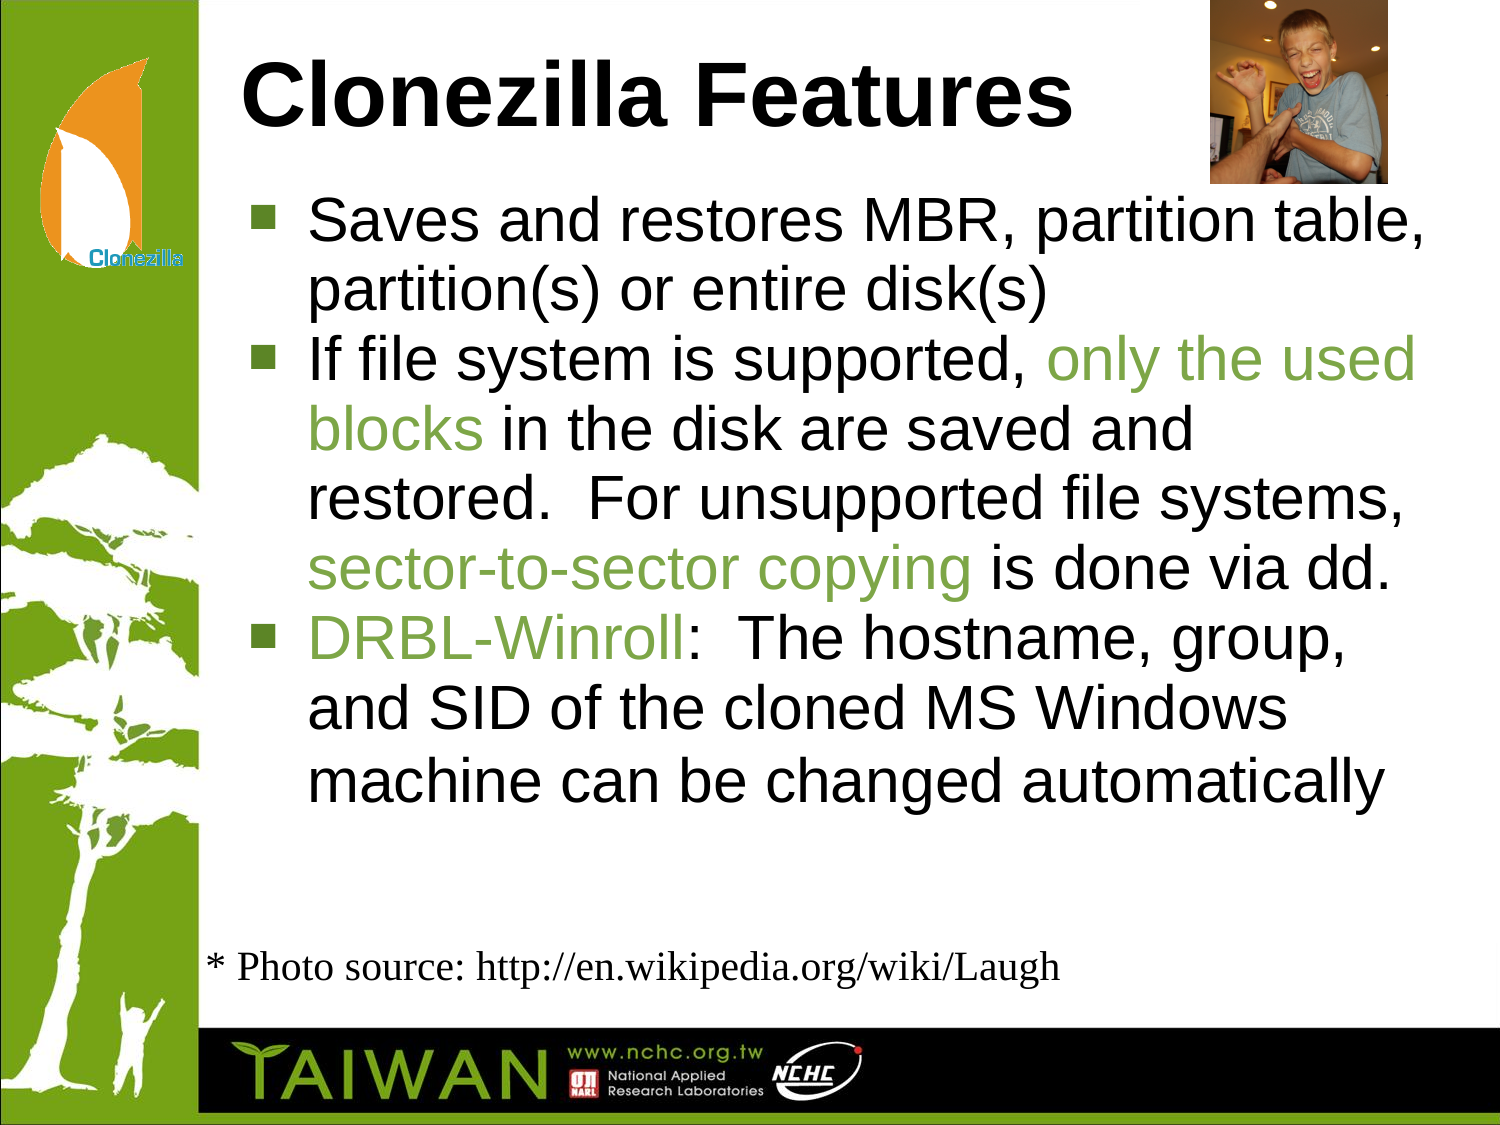

# Clonezilla Features
Saves and restores MBR, partition table, partition(s) or entire disk(s)
If file system is supported, only the used blocks in the disk are saved and restored. For unsupported file systems, sector-to-sector copying is done via dd.
DRBL-Winroll: The hostname, group, and SID of the cloned MS Windows machine can be changed automatically
* Photo source: http://en.wikipedia.org/wiki/Laugh